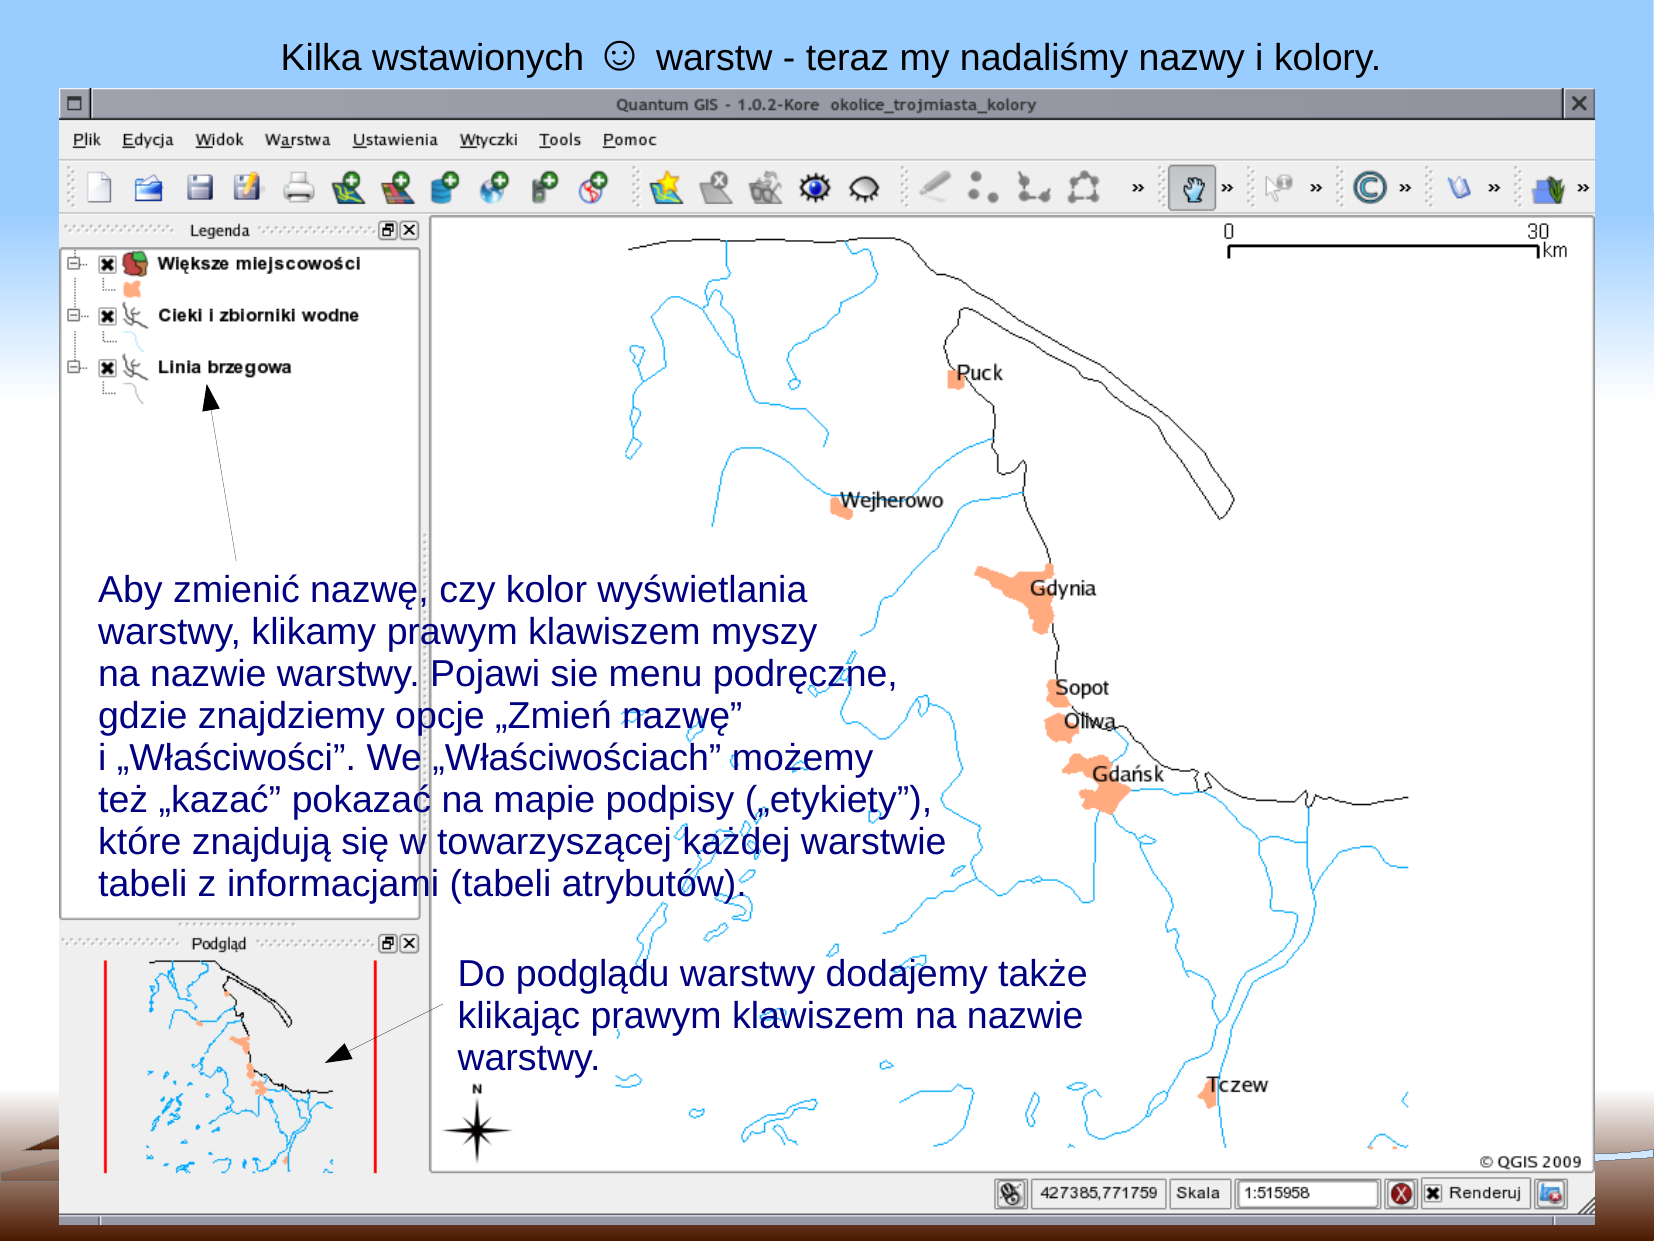

Kilka wstawionych ☺ warstw - teraz my nadaliśmy nazwy i kolory.
Aby zmienić nazwę, czy kolor wyświetlania
warstwy, klikamy prawym klawiszem myszy
na nazwie warstwy. Pojawi sie menu podręczne,
gdzie znajdziemy opcje „Zmień nazwę”
i „Właściwości”. We „Właściwościach” możemy
też „kazać” pokazać na mapie podpisy („etykiety”),
które znajdują się w towarzyszącej każdej warstwie
tabeli z informacjami (tabeli atrybutów).
Do podglądu warstwy dodajemy także
klikając prawym klawiszem na nazwie
warstwy.